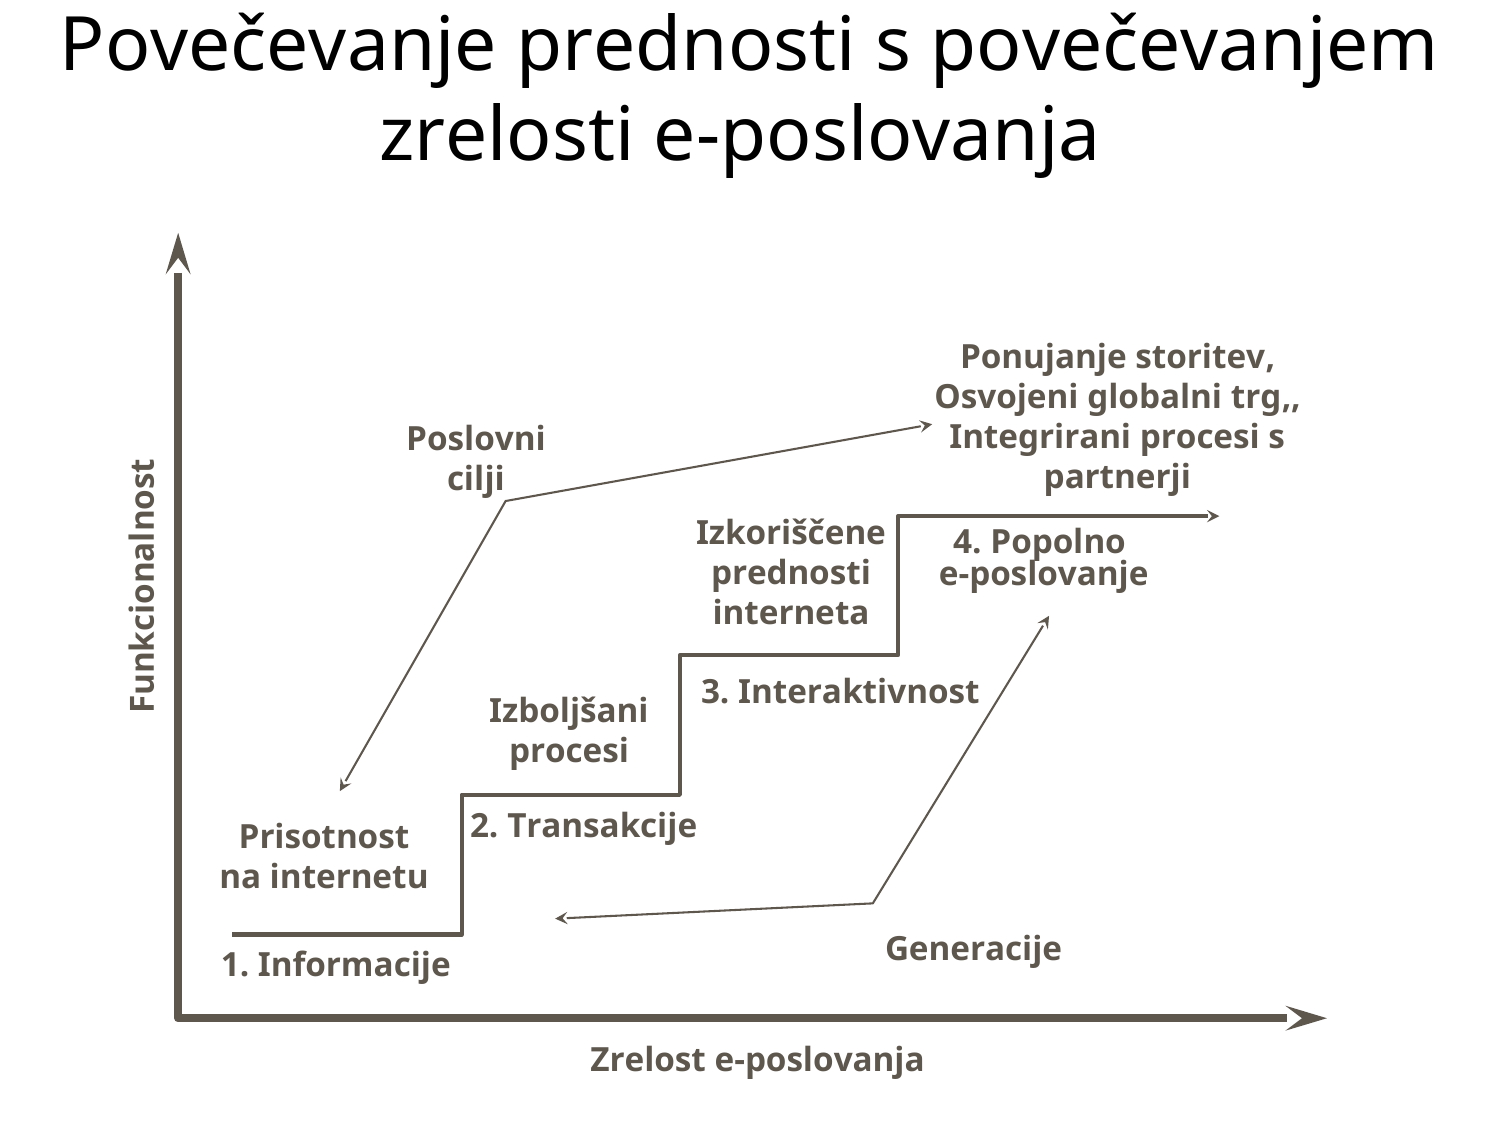

# Povečevanje prednosti s povečevanjem zrelosti e-poslovanja
Ponujanje storitev, Osvojeni globalni trg,, Integrirani procesi s partnerji
Poslovni
cilji
Izkoriščene prednosti
interneta
4. Popolno
e-poslovanje
Funkcionalnost
3. Interaktivnost
Izboljšani
procesi
2. Transakcije
Prisotnost
na internetu
Generacije
1. Informacije
Zrelost e-poslovanja